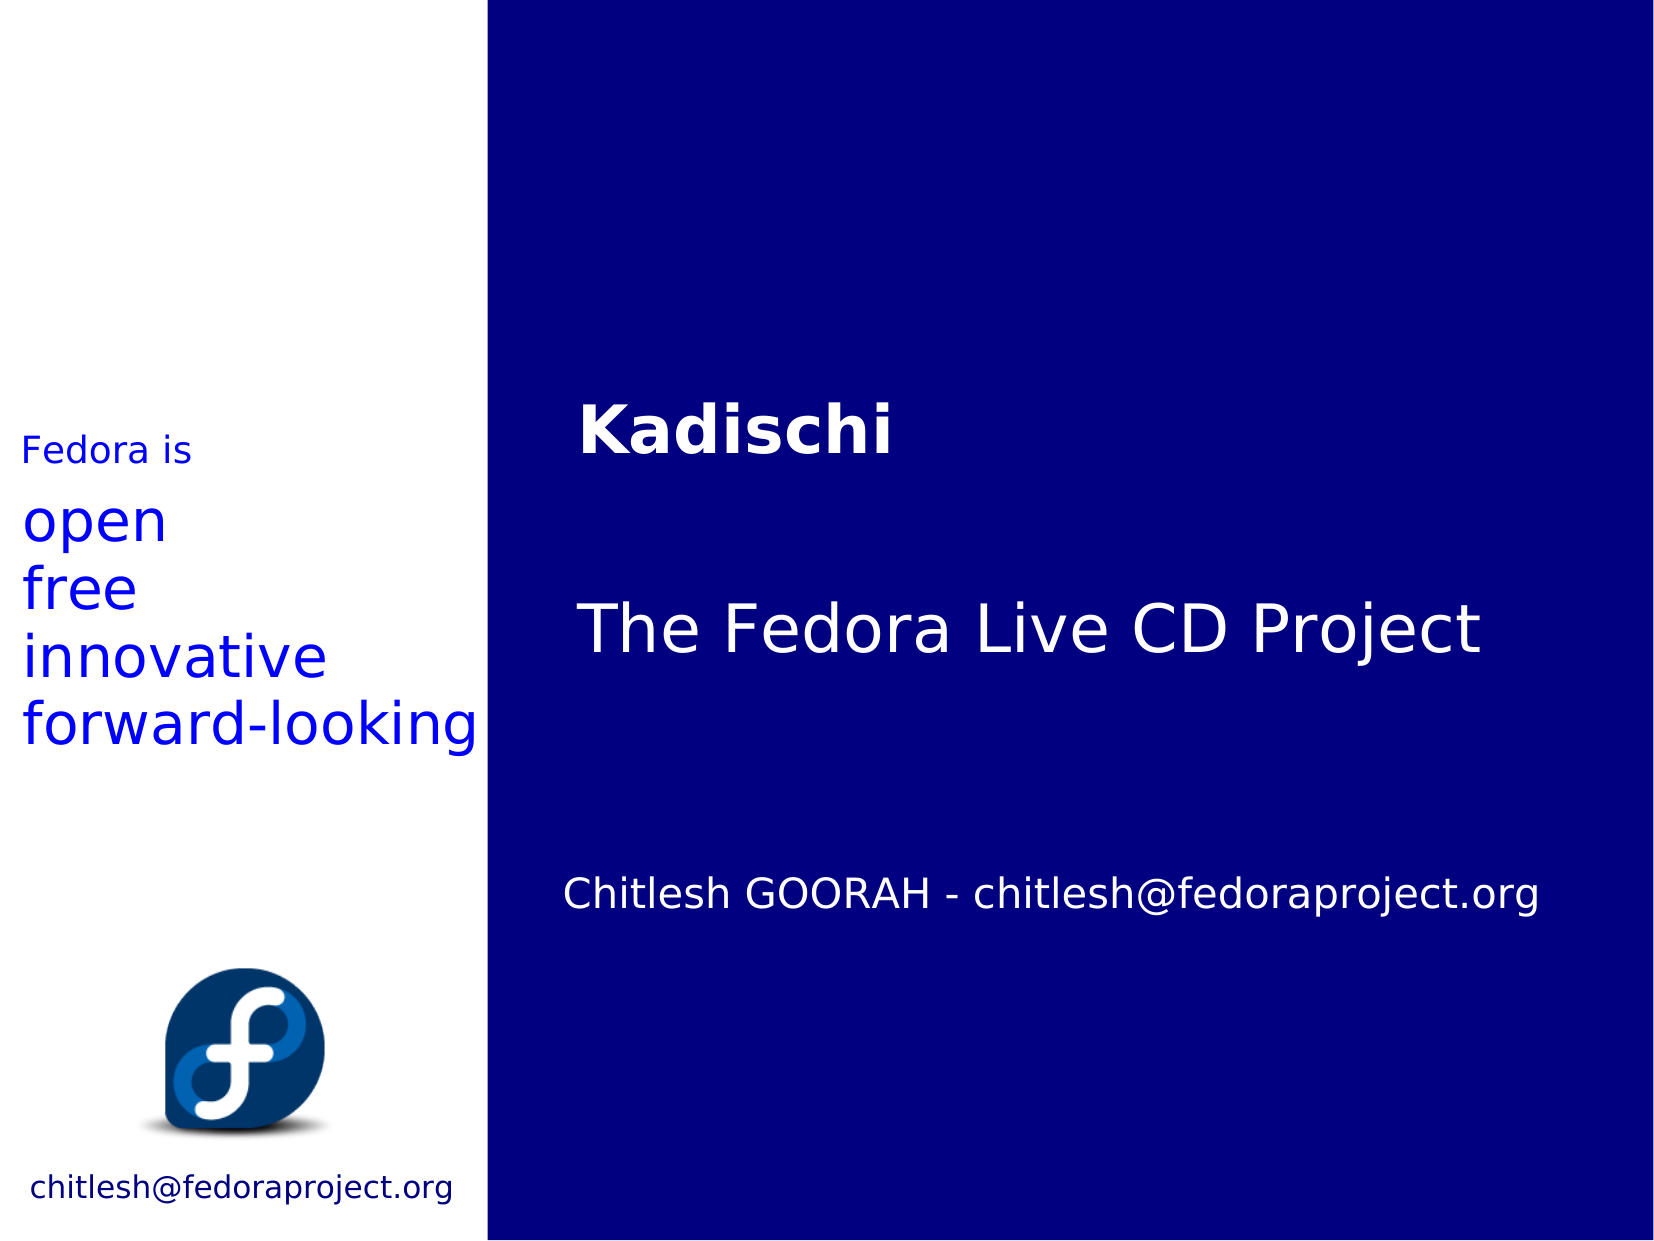

Kadischi
Fedora is
open
free
innovative
forward-looking
The Fedora Live CD Project
Chitlesh GOORAH - chitlesh@fedoraproject.org